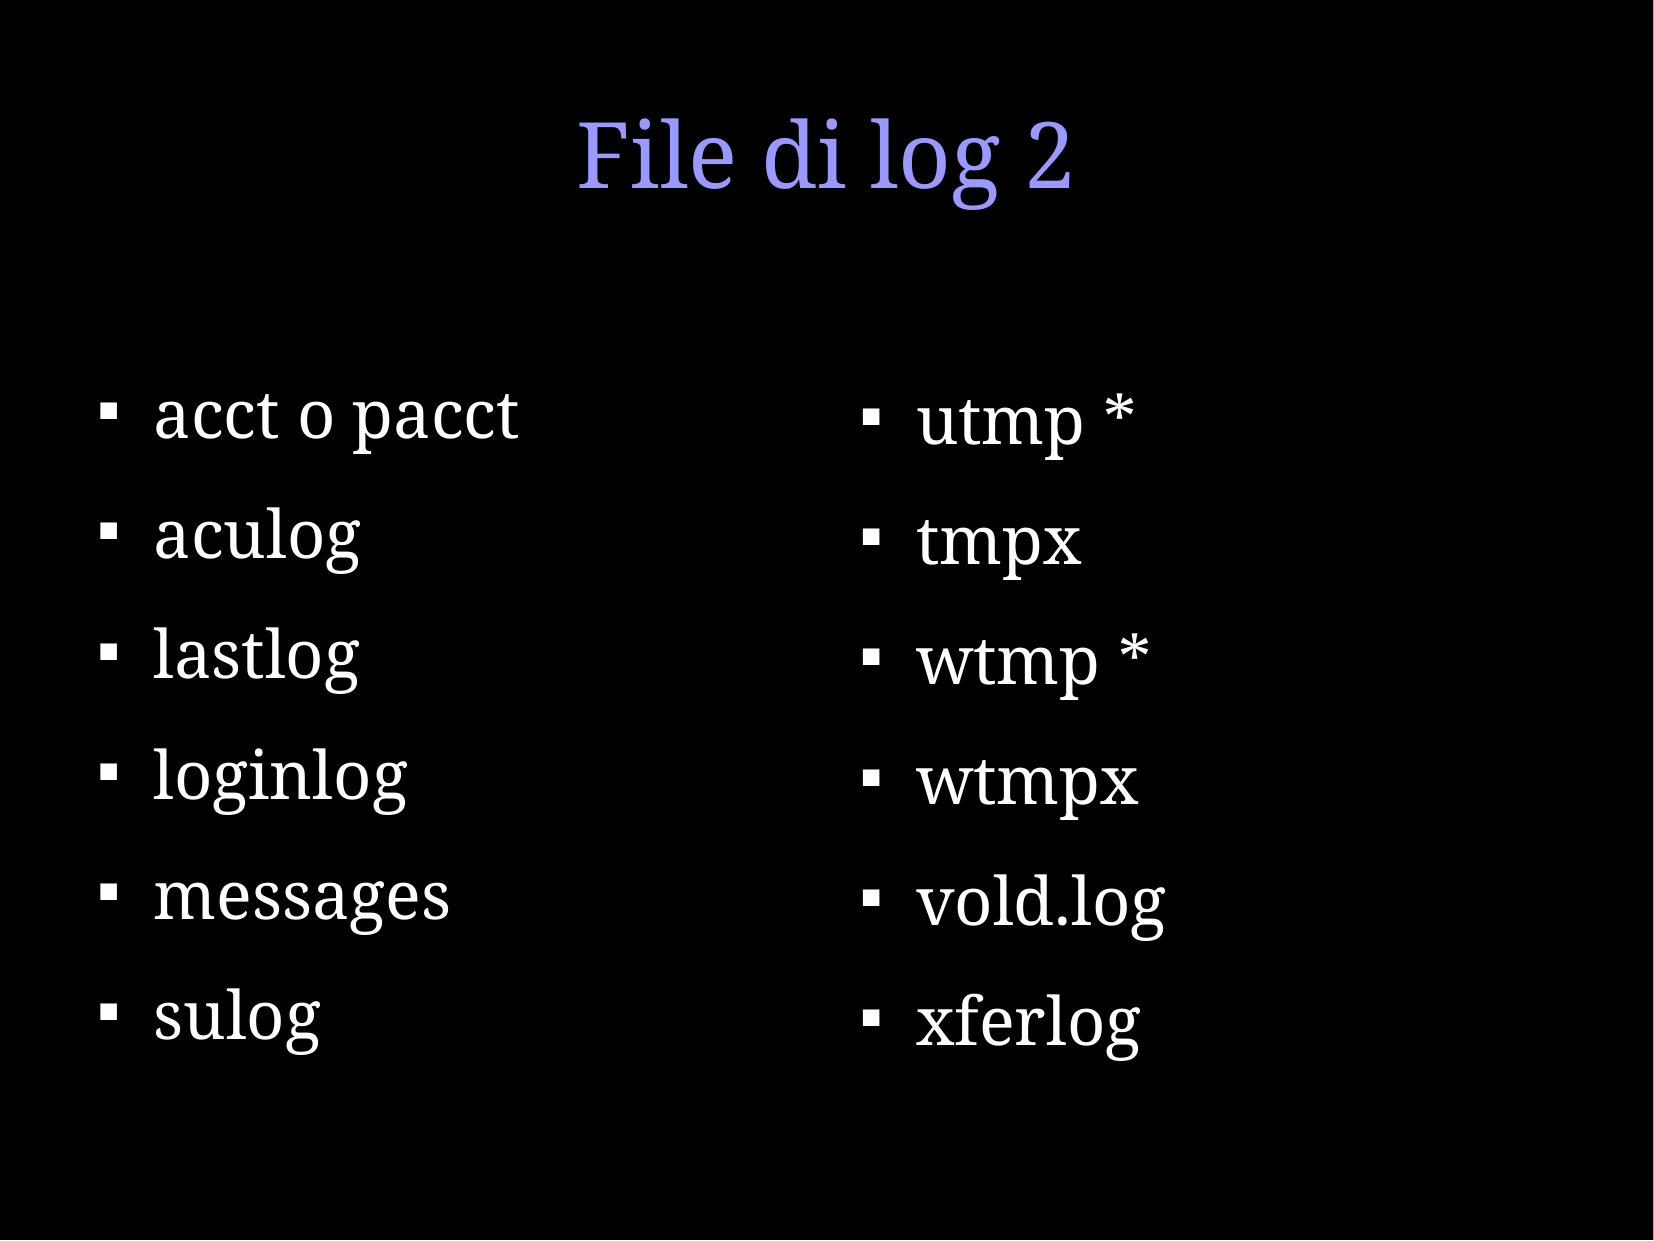

# File di log 2
acct o pacct
aculog
lastlog
loginlog
messages
sulog
utmp *
tmpx
wtmp *
wtmpx
vold.log
xferlog